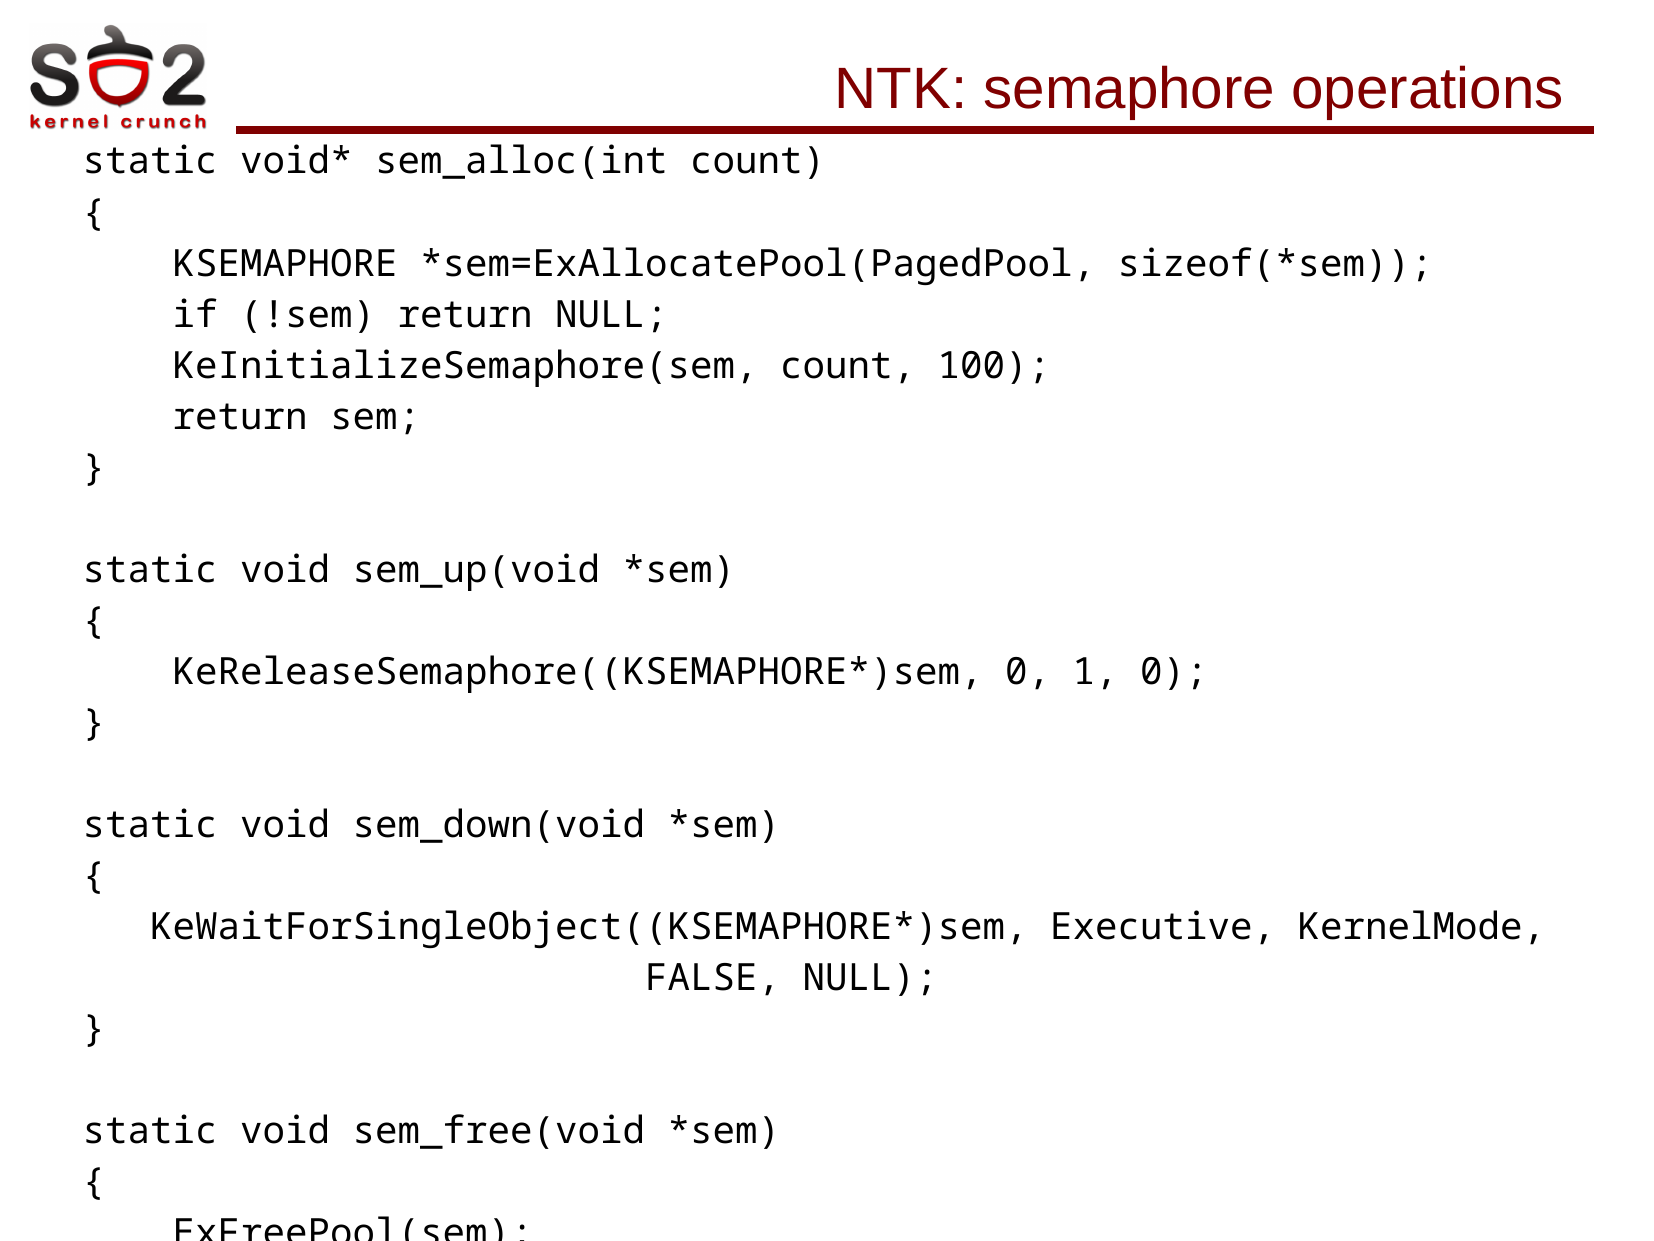

# NTK: semaphore operations
static void* sem_alloc(int count)
{
 KSEMAPHORE *sem=ExAllocatePool(PagedPool, sizeof(*sem));
 if (!sem) return NULL;
 KeInitializeSemaphore(sem, count, 100);
 return sem;
}
static void sem_up(void *sem)
{
 KeReleaseSemaphore((KSEMAPHORE*)sem, 0, 1, 0);
}
static void sem_down(void *sem)
{
 KeWaitForSingleObject((KSEMAPHORE*)sem, Executive, KernelMode,
 FALSE, NULL);
}
static void sem_free(void *sem)
{
 ExFreePool(sem);
}